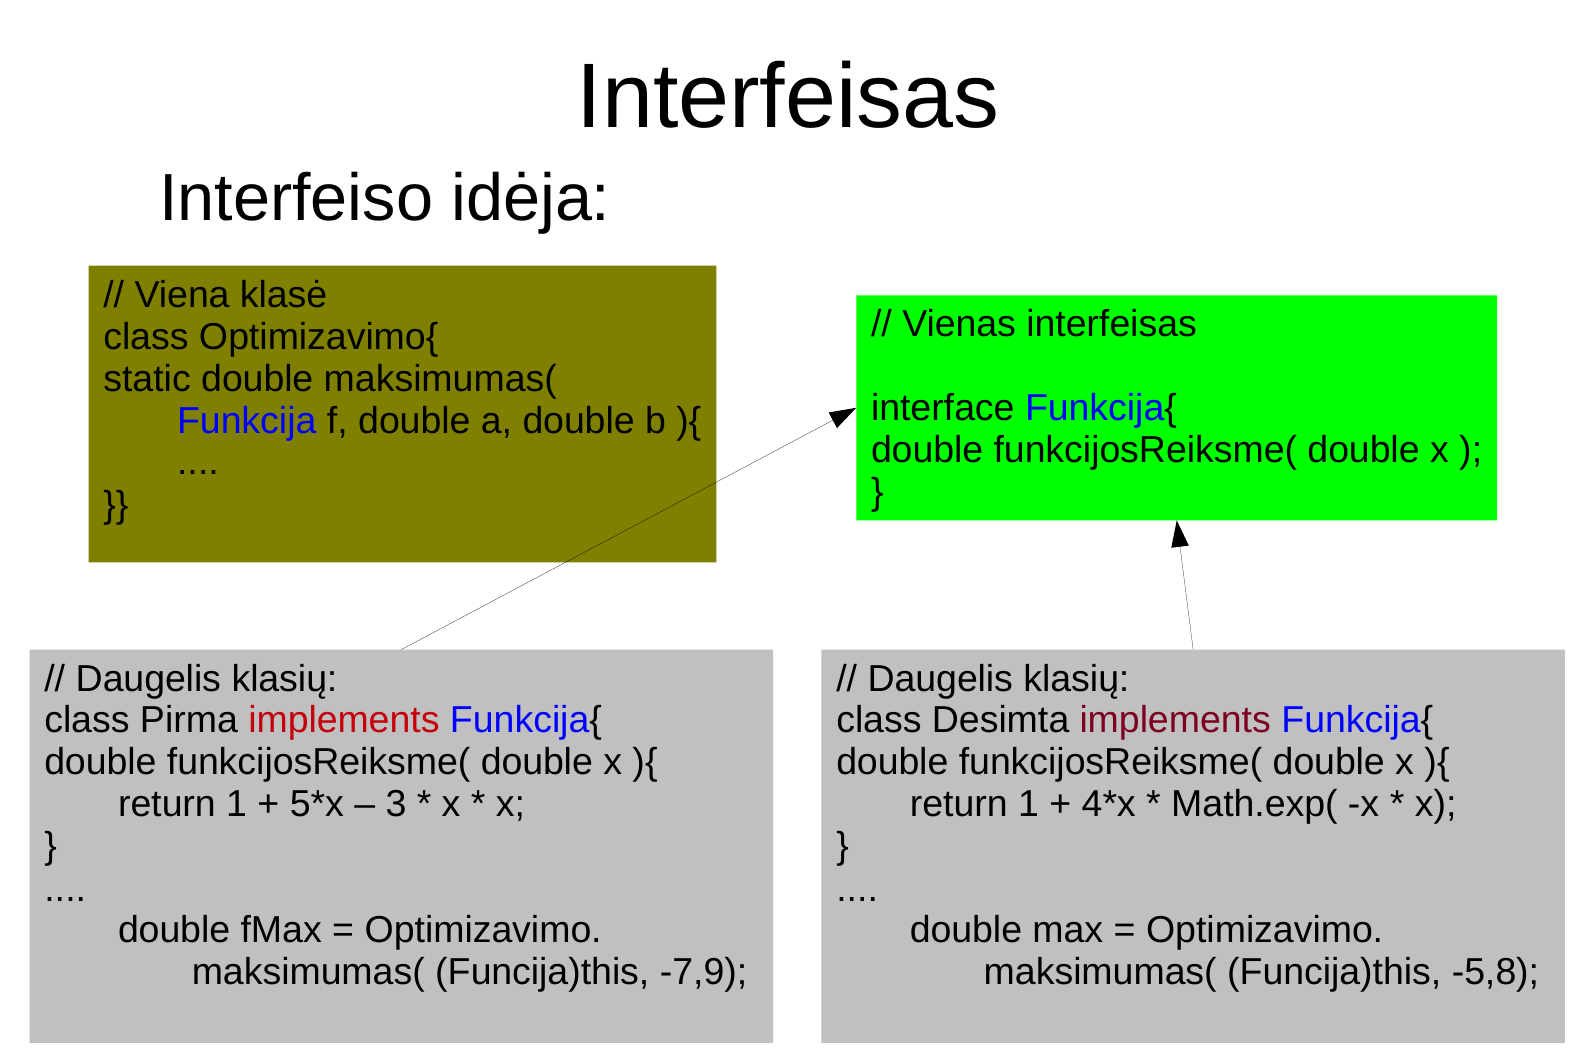

# Interfeisas
Interfeiso idėja:
// Viena klasė
class Optimizavimo{
static double maksimumas(
	Funkcija f, double a, double b ){
	....
}}
// Vienas interfeisas
interface Funkcija{
double funkcijosReiksme( double x );
}
// Daugelis klasių:
class Pirma implements Funkcija{
double funkcijosReiksme( double x ){
	return 1 + 5*x – 3 * x * x;
}
....
	double fMax = Optimizavimo.
		maksimumas( (Funcija)this, -7,9);
// Daugelis klasių:
class Desimta implements Funkcija{
double funkcijosReiksme( double x ){
	return 1 + 4*x * Math.exp( -x * x);
}
....
	double max = Optimizavimo.
		maksimumas( (Funcija)this, -5,8);